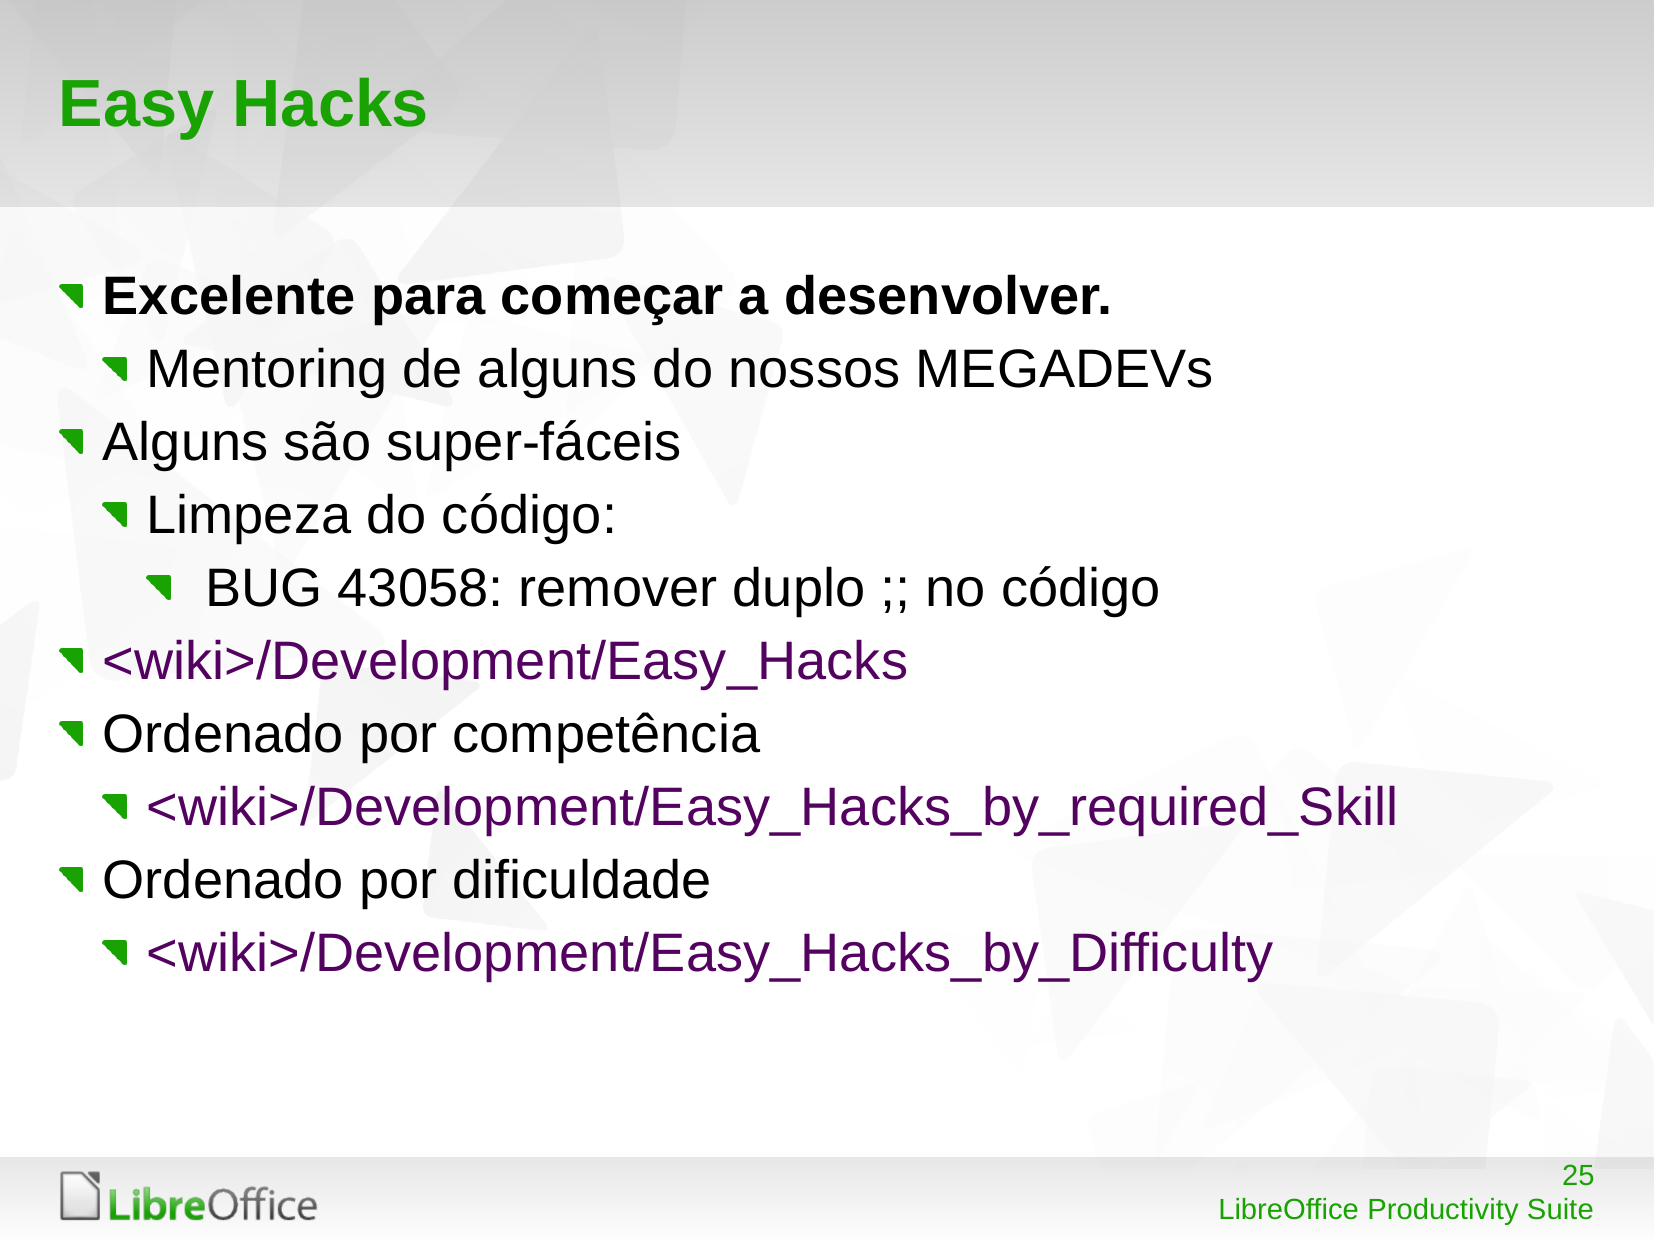

# Easy Hacks
Excelente para começar a desenvolver.
Mentoring de alguns do nossos MEGADEVs
Alguns são super-fáceis
Limpeza do código:
 BUG 43058: remover duplo ;; no código
<wiki>/Development/Easy_Hacks
Ordenado por competência
<wiki>/Development/Easy_Hacks_by_required_Skill
Ordenado por dificuldade
<wiki>/Development/Easy_Hacks_by_Difficulty
25
LibreOffice Productivity Suite